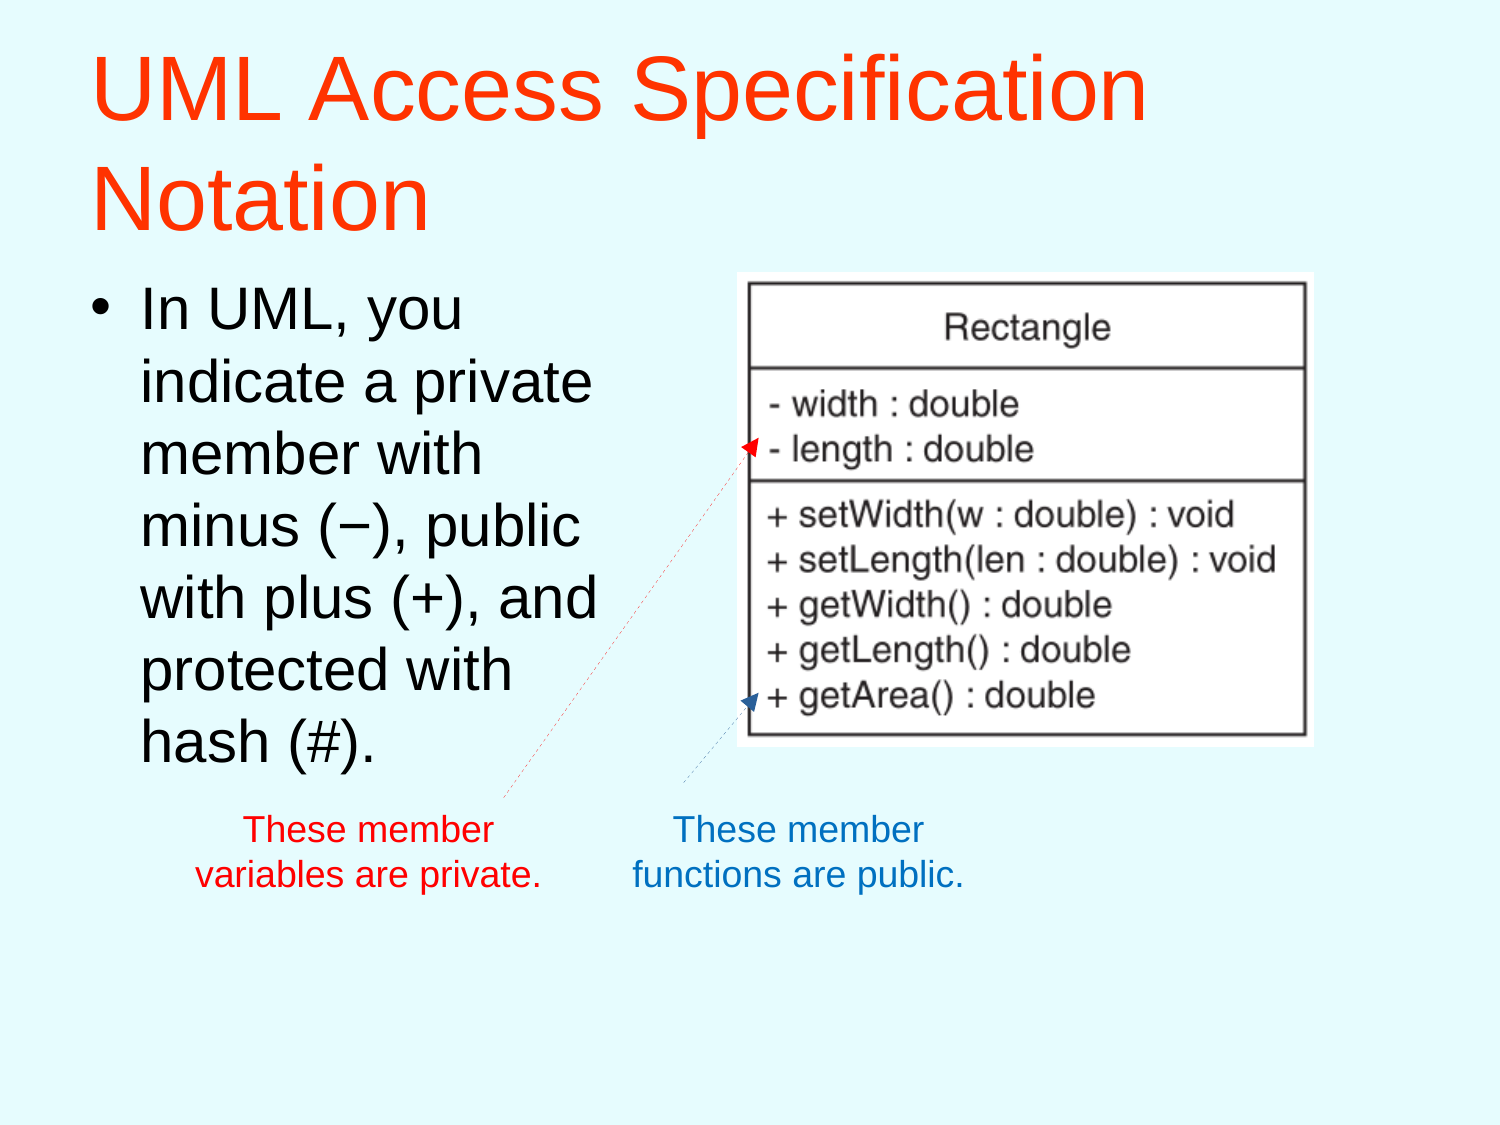

# UML Access Specification Notation
In UML, you indicate a private member with minus (−), public with plus (+), and protected with hash (#).
These member variables are private.
These member functions are public.